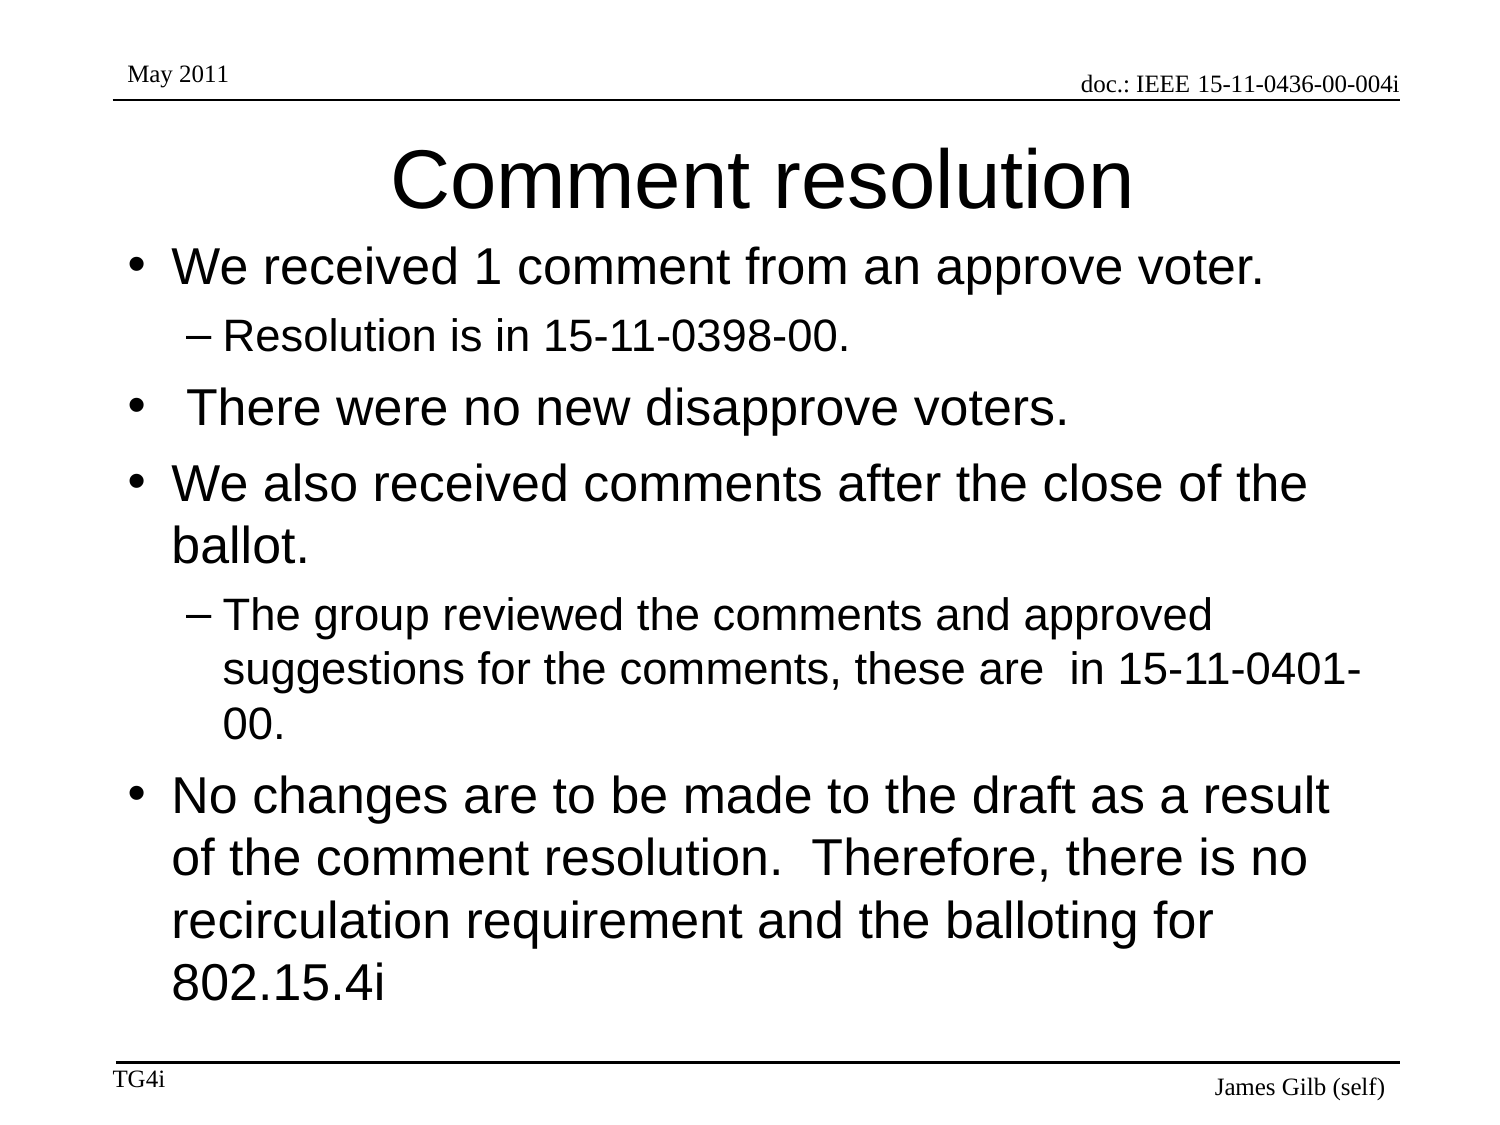

# Comment resolution
We received 1 comment from an approve voter.
Resolution is in 15-11-0398-00.
 There were no new disapprove voters.
We also received comments after the close of the ballot.
The group reviewed the comments and approved suggestions for the comments, these are in 15-11-0401-00.
No changes are to be made to the draft as a result of the comment resolution. Therefore, there is no recirculation requirement and the balloting for 802.15.4i